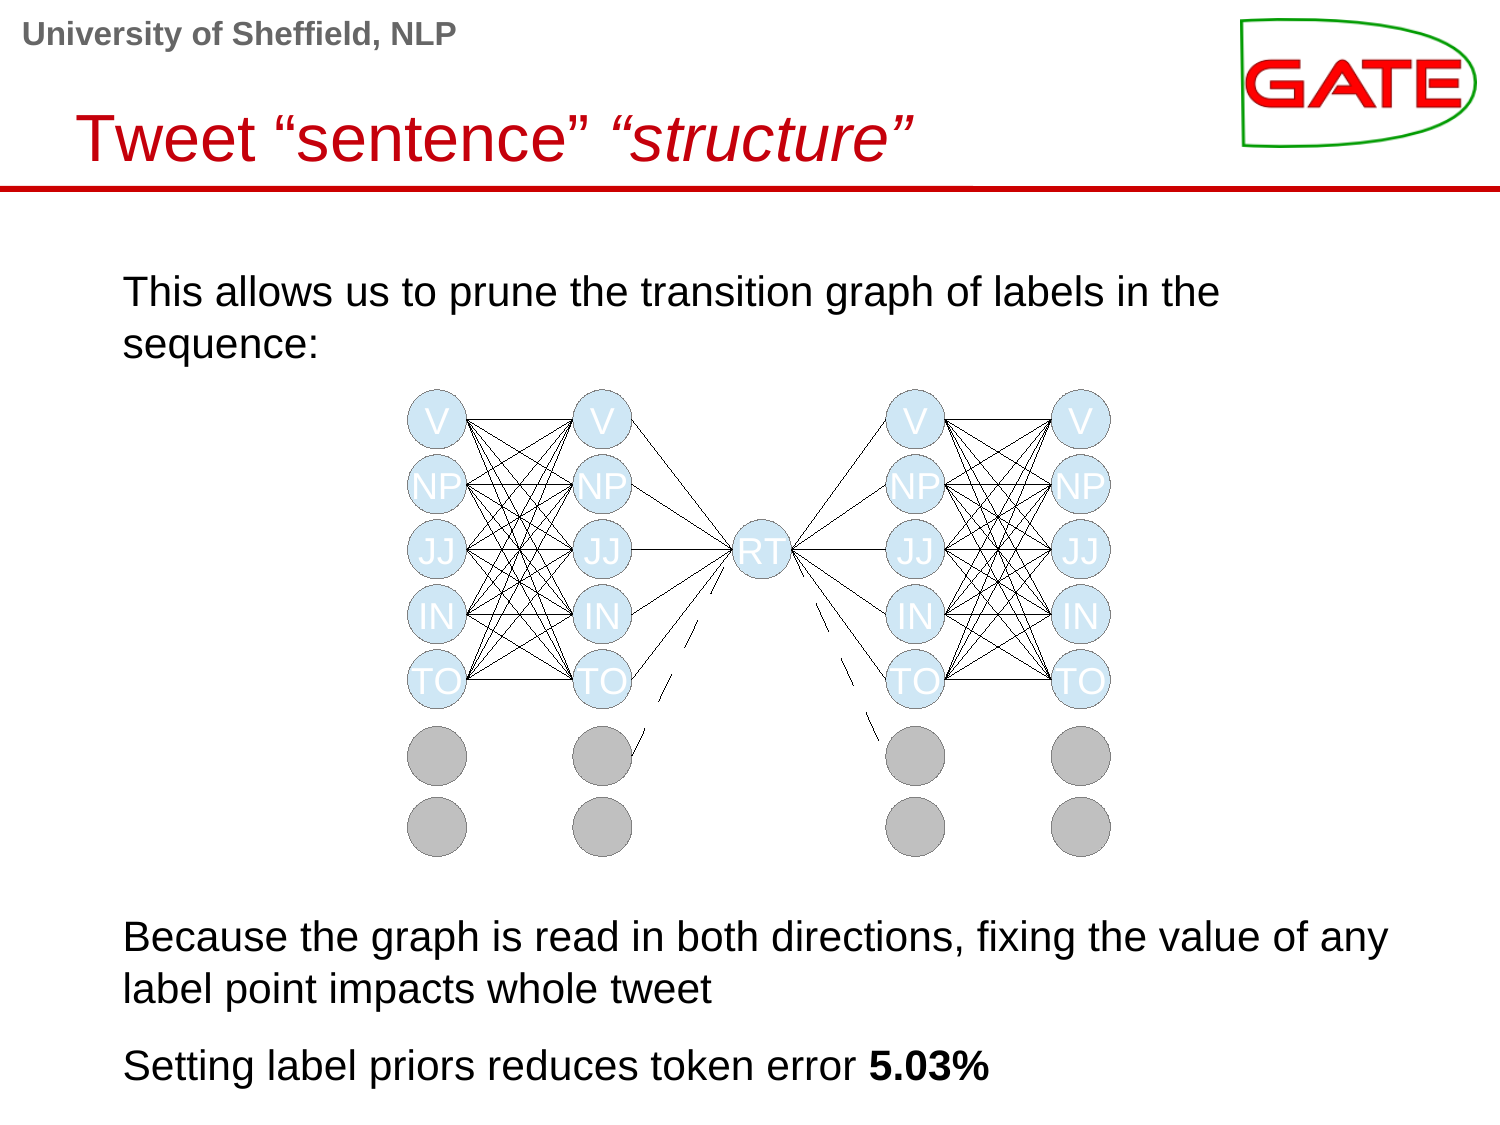

# Tweet “sentence” “structure”
This allows us to prune the transition graph of labels in the sequence:
Because the graph is read in both directions, fixing the value of any label point impacts whole tweet
Setting label priors reduces token error 5.03%
V
V
V
V
NP
NP
NP
NP
JJ
JJ
RT
JJ
JJ
IN
IN
IN
IN
TO
TO
TO
TO